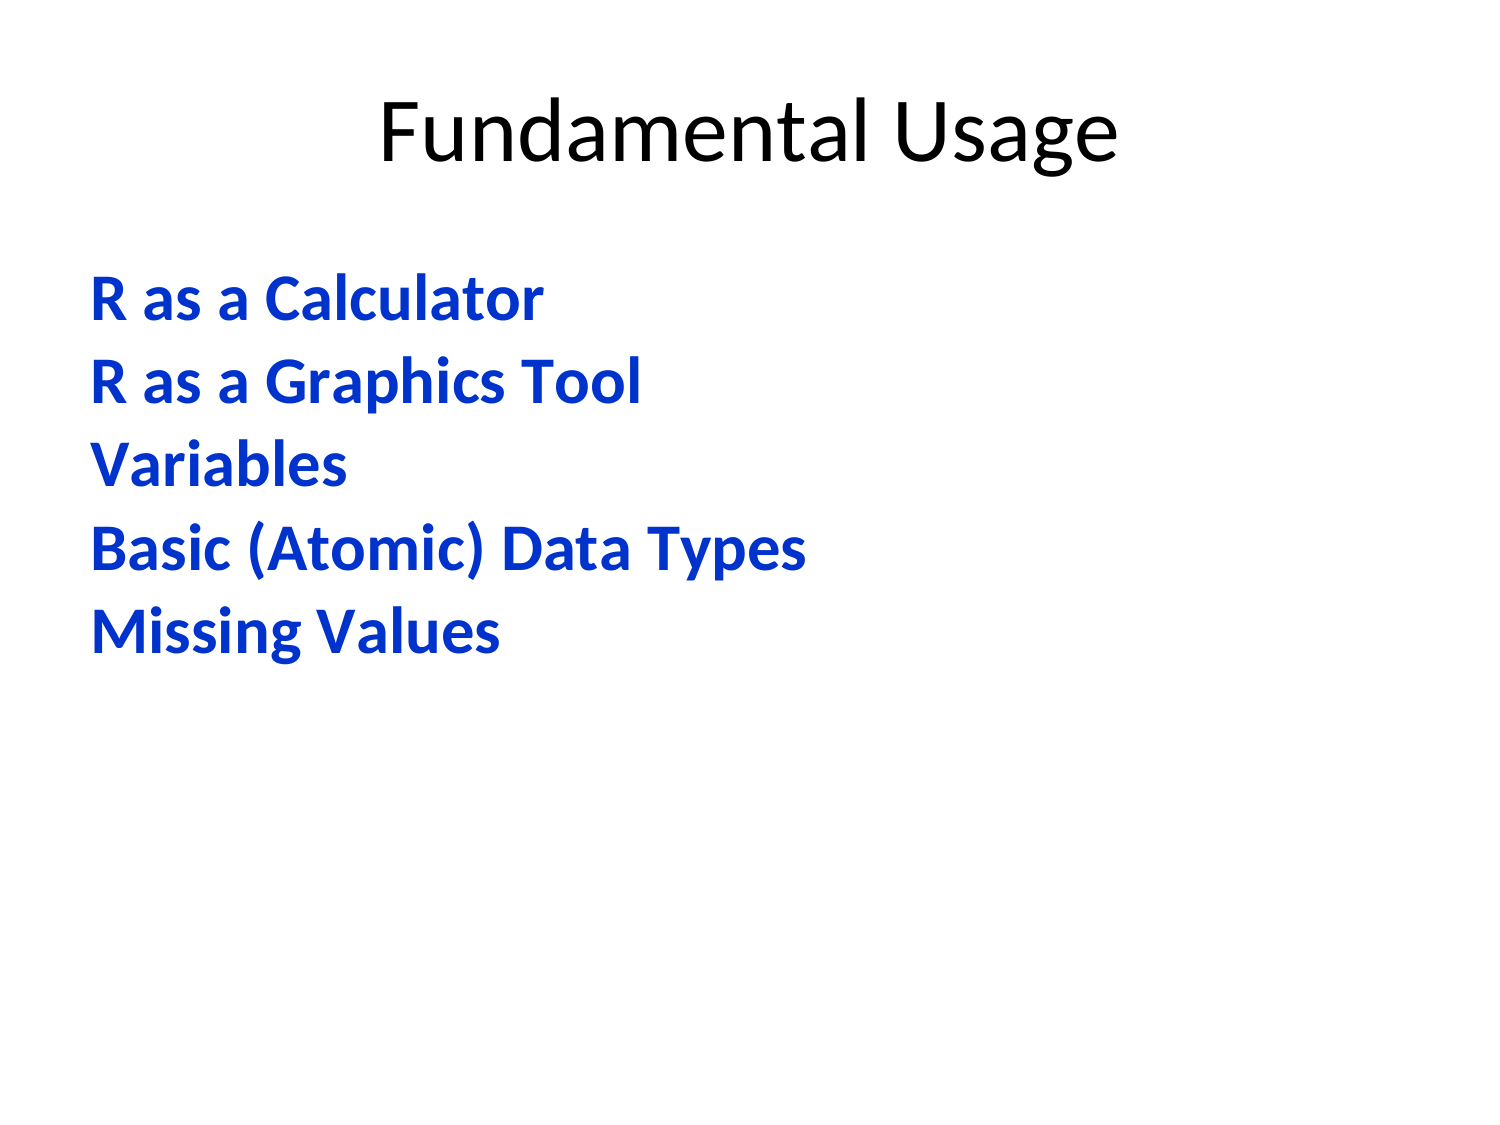

# Fundamental Usage
R as a Calculator
R as a Graphics Tool
Variables
Basic (Atomic) Data Types
Missing Values